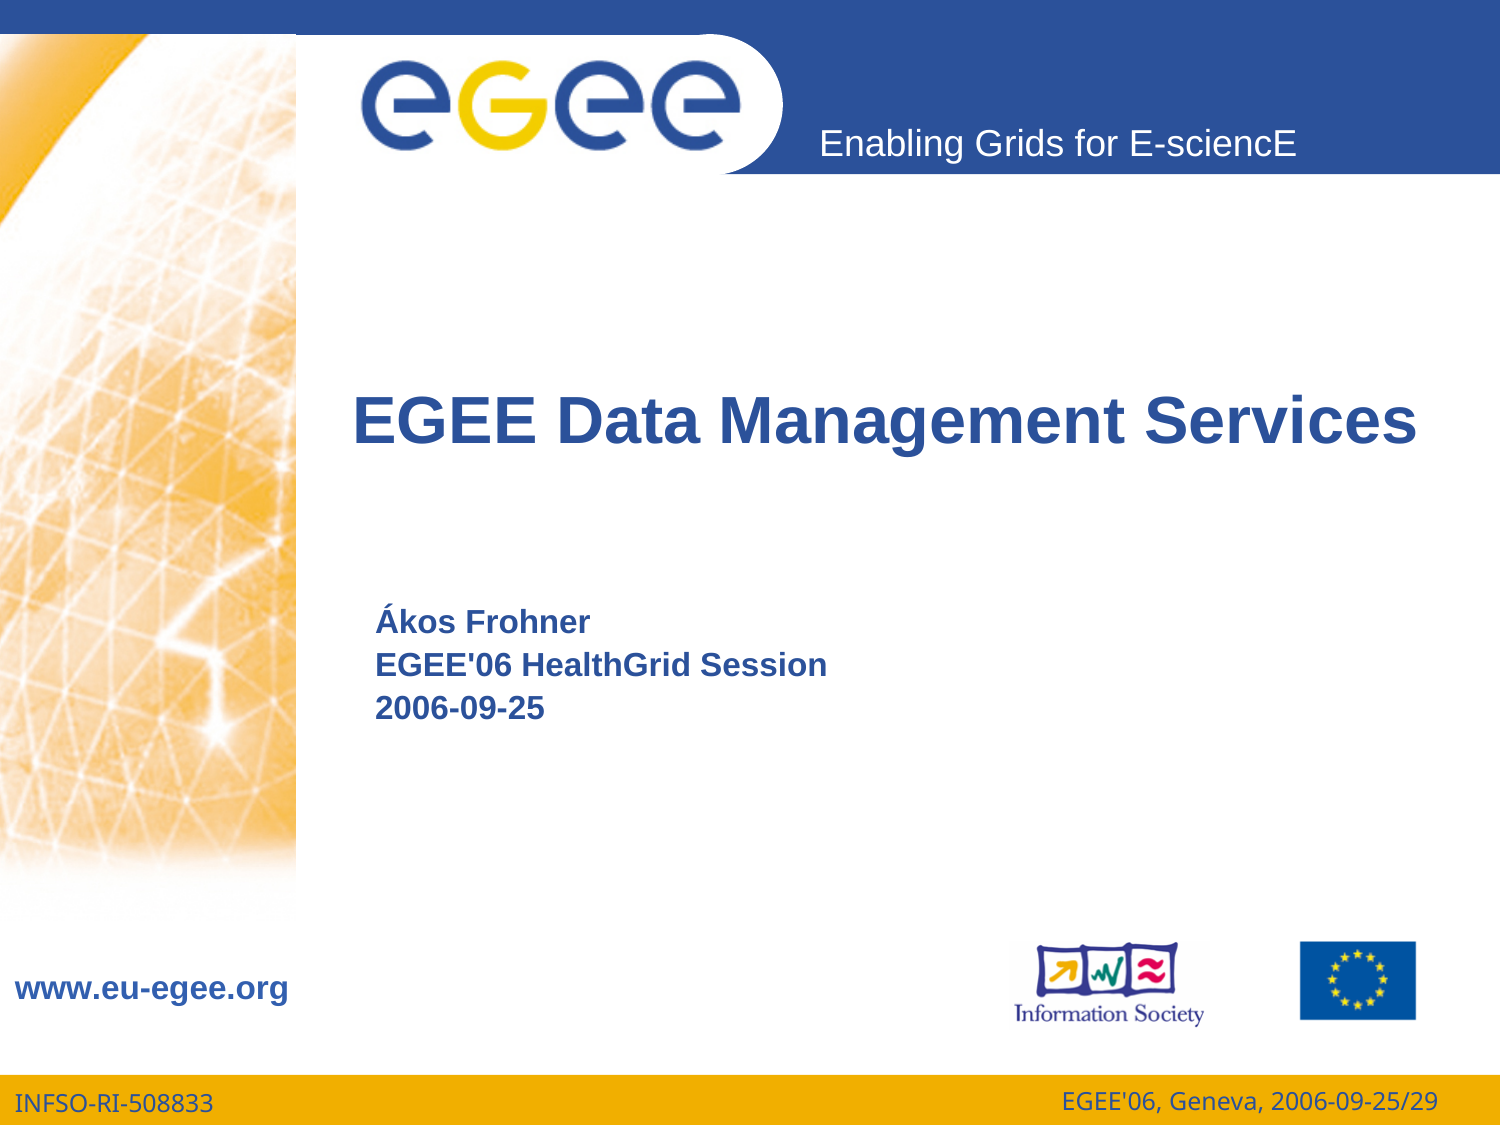

# Ákos Frohner
EGEE'06 HealthGrid Session
2006-09-25
EGEE Data Management Services